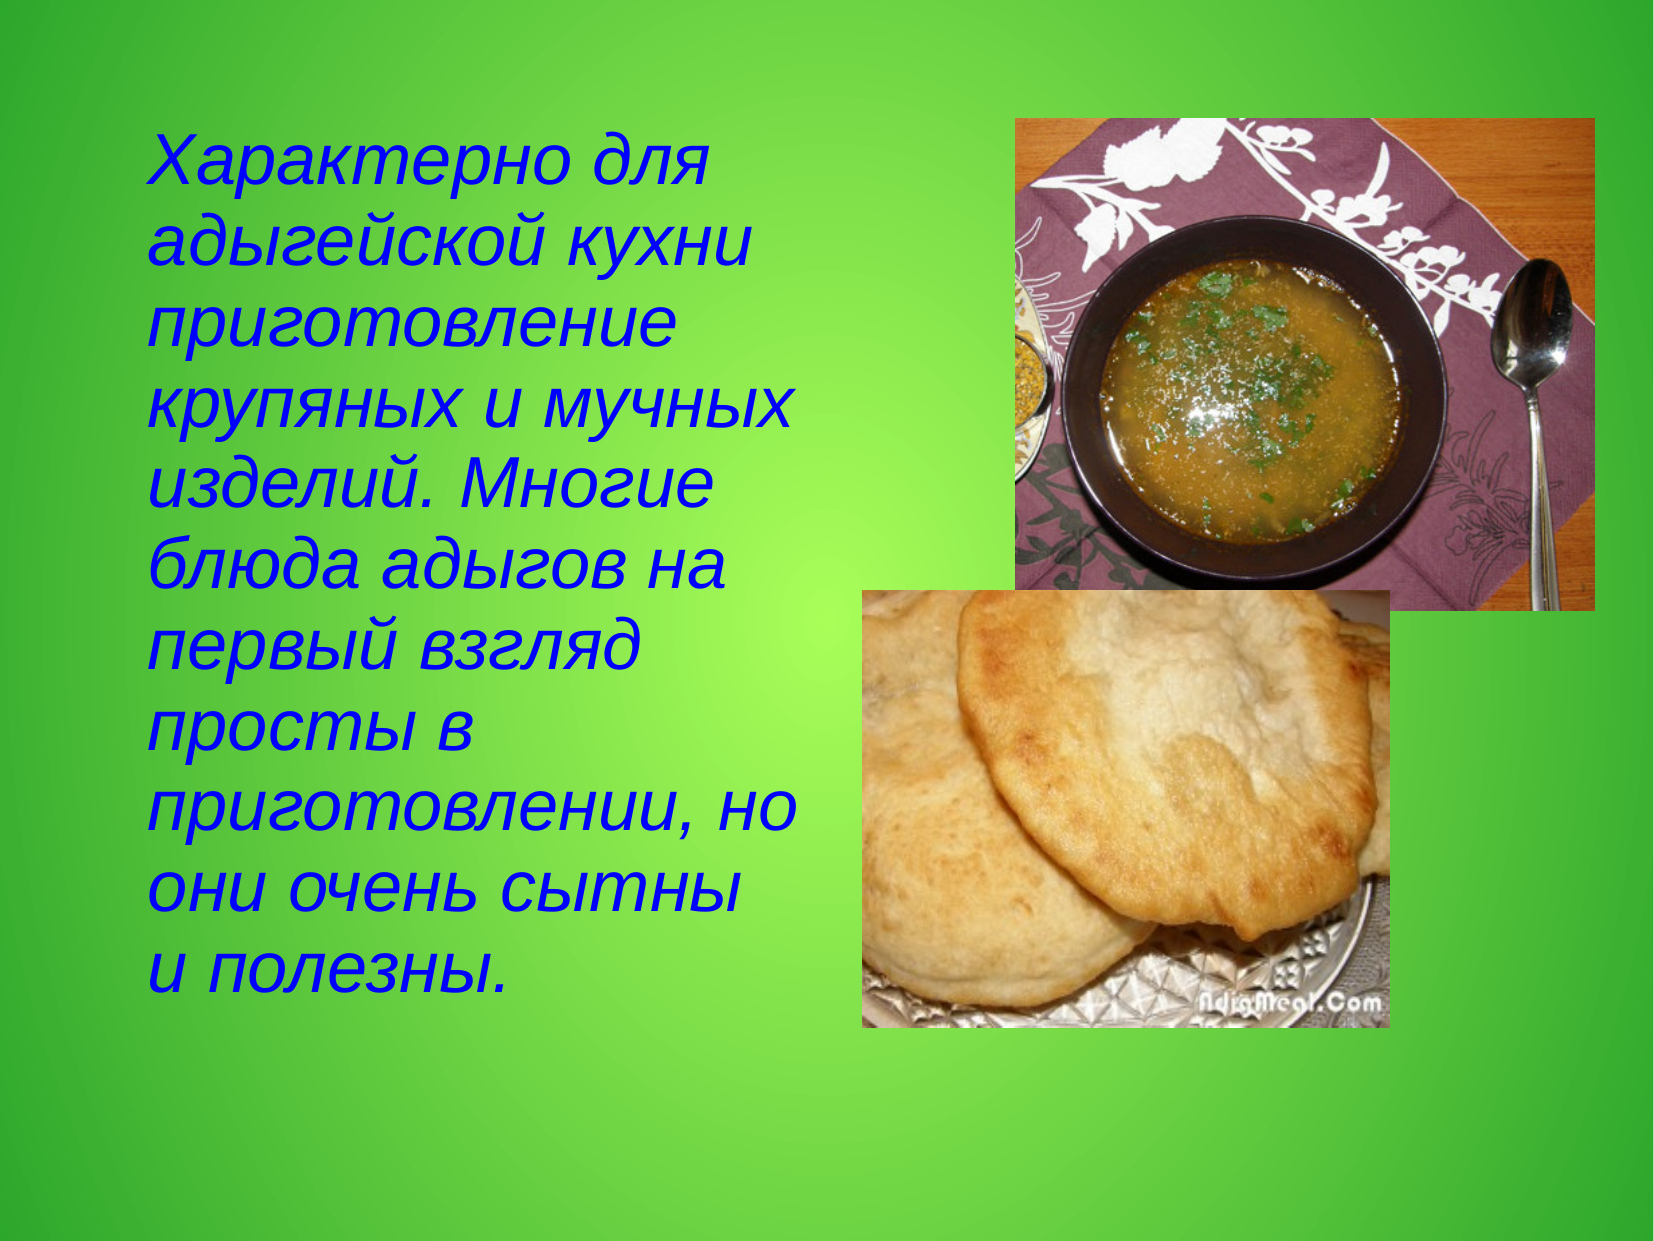

# Характерно для адыгейской кухни приготовление крупяных и мучных изделий. Многие блюда адыгов на первый взгляд просты в приготовлении, но они очень сытны и полезны.